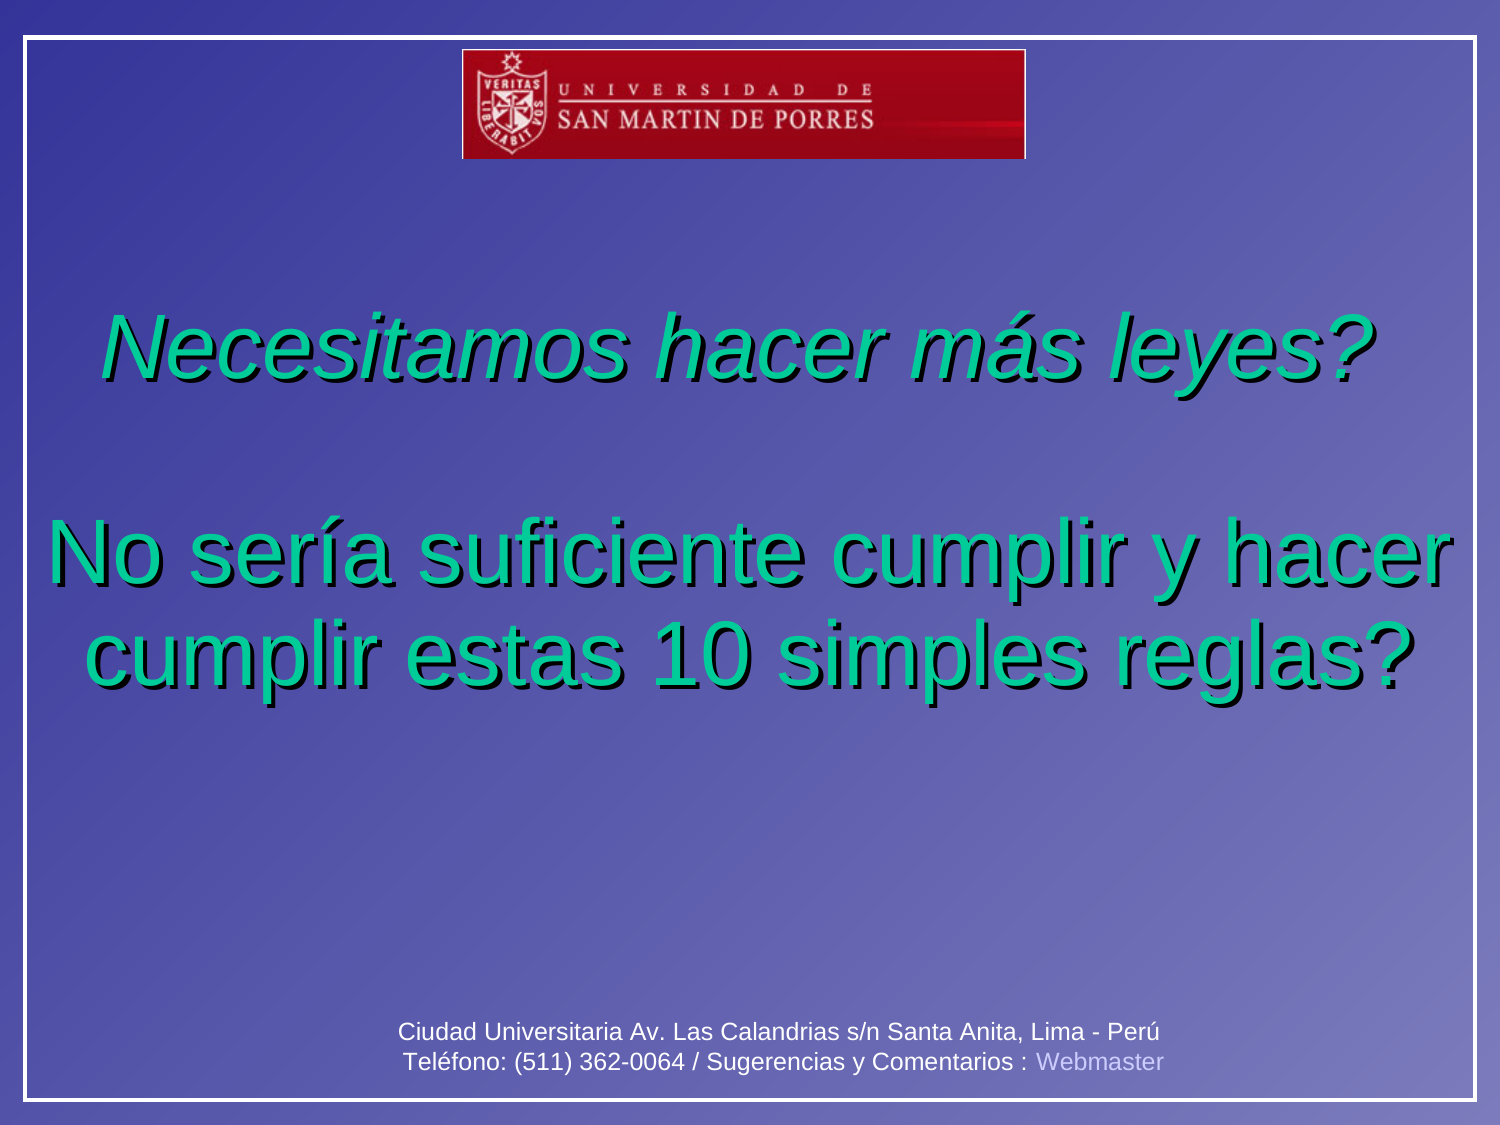

# Necesitamos hacer más leyes? No sería suficiente cumplir y hacer cumplir estas 10 simples reglas?